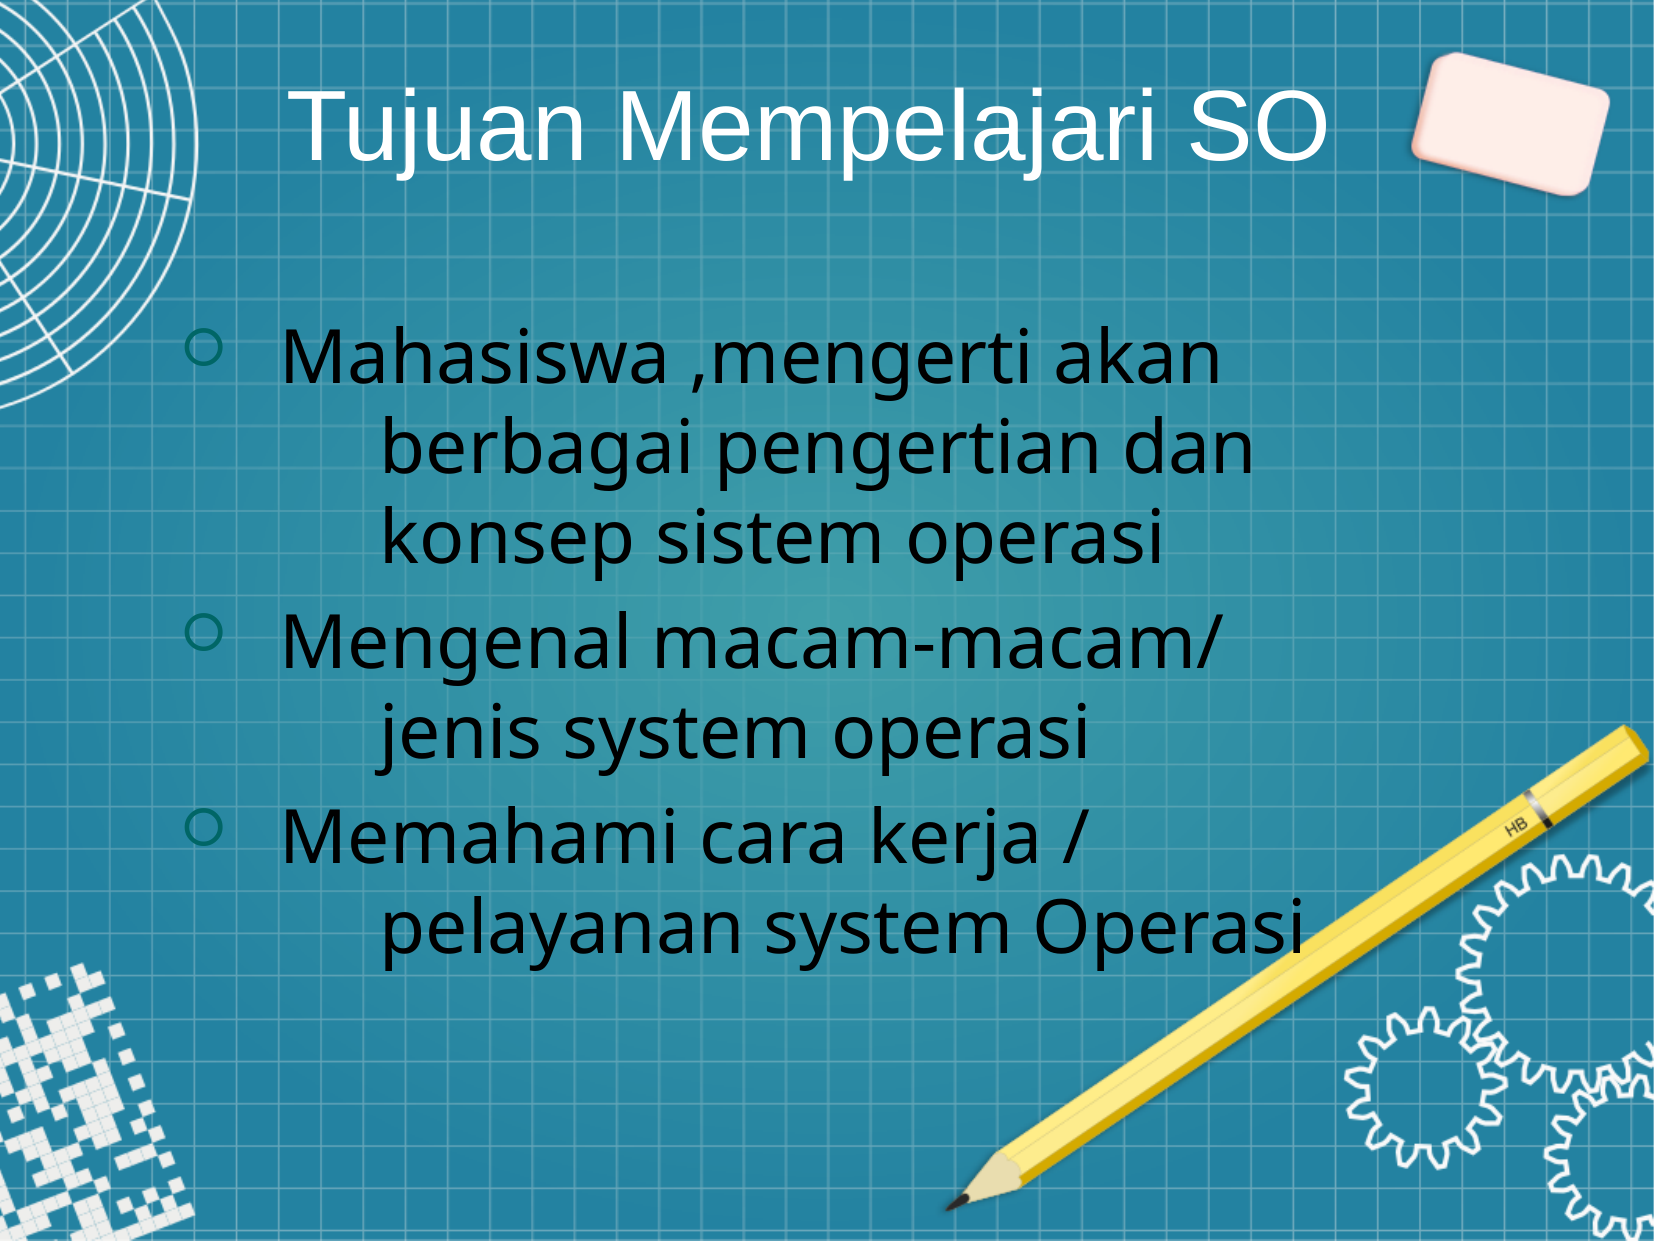

Tujuan Mempelajari SO
Mahasiswa ,mengerti akan berbagai pengertian dan konsep sistem operasi
Mengenal macam-macam/ jenis system operasi
Memahami cara kerja / pelayanan system Operasi